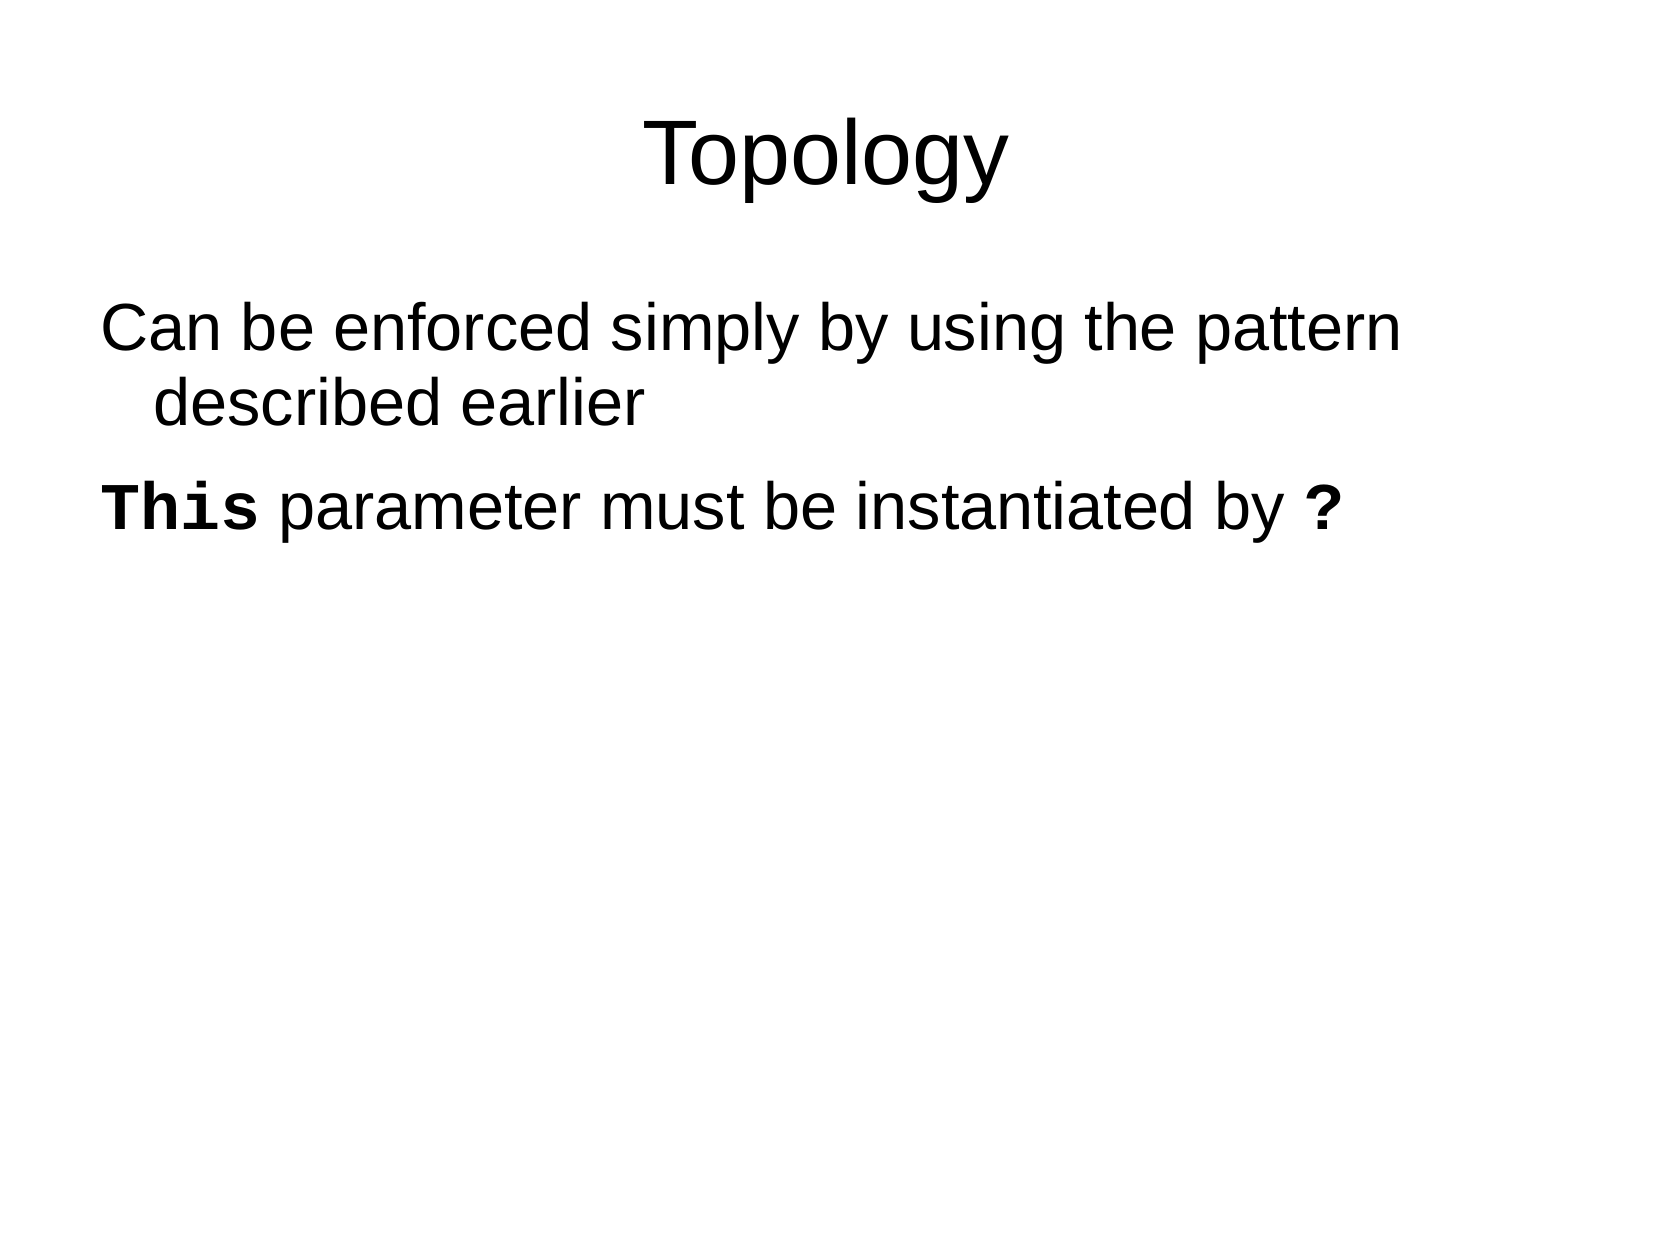

# Topology
Can be enforced simply by using the pattern described earlier
This parameter must be instantiated by ?